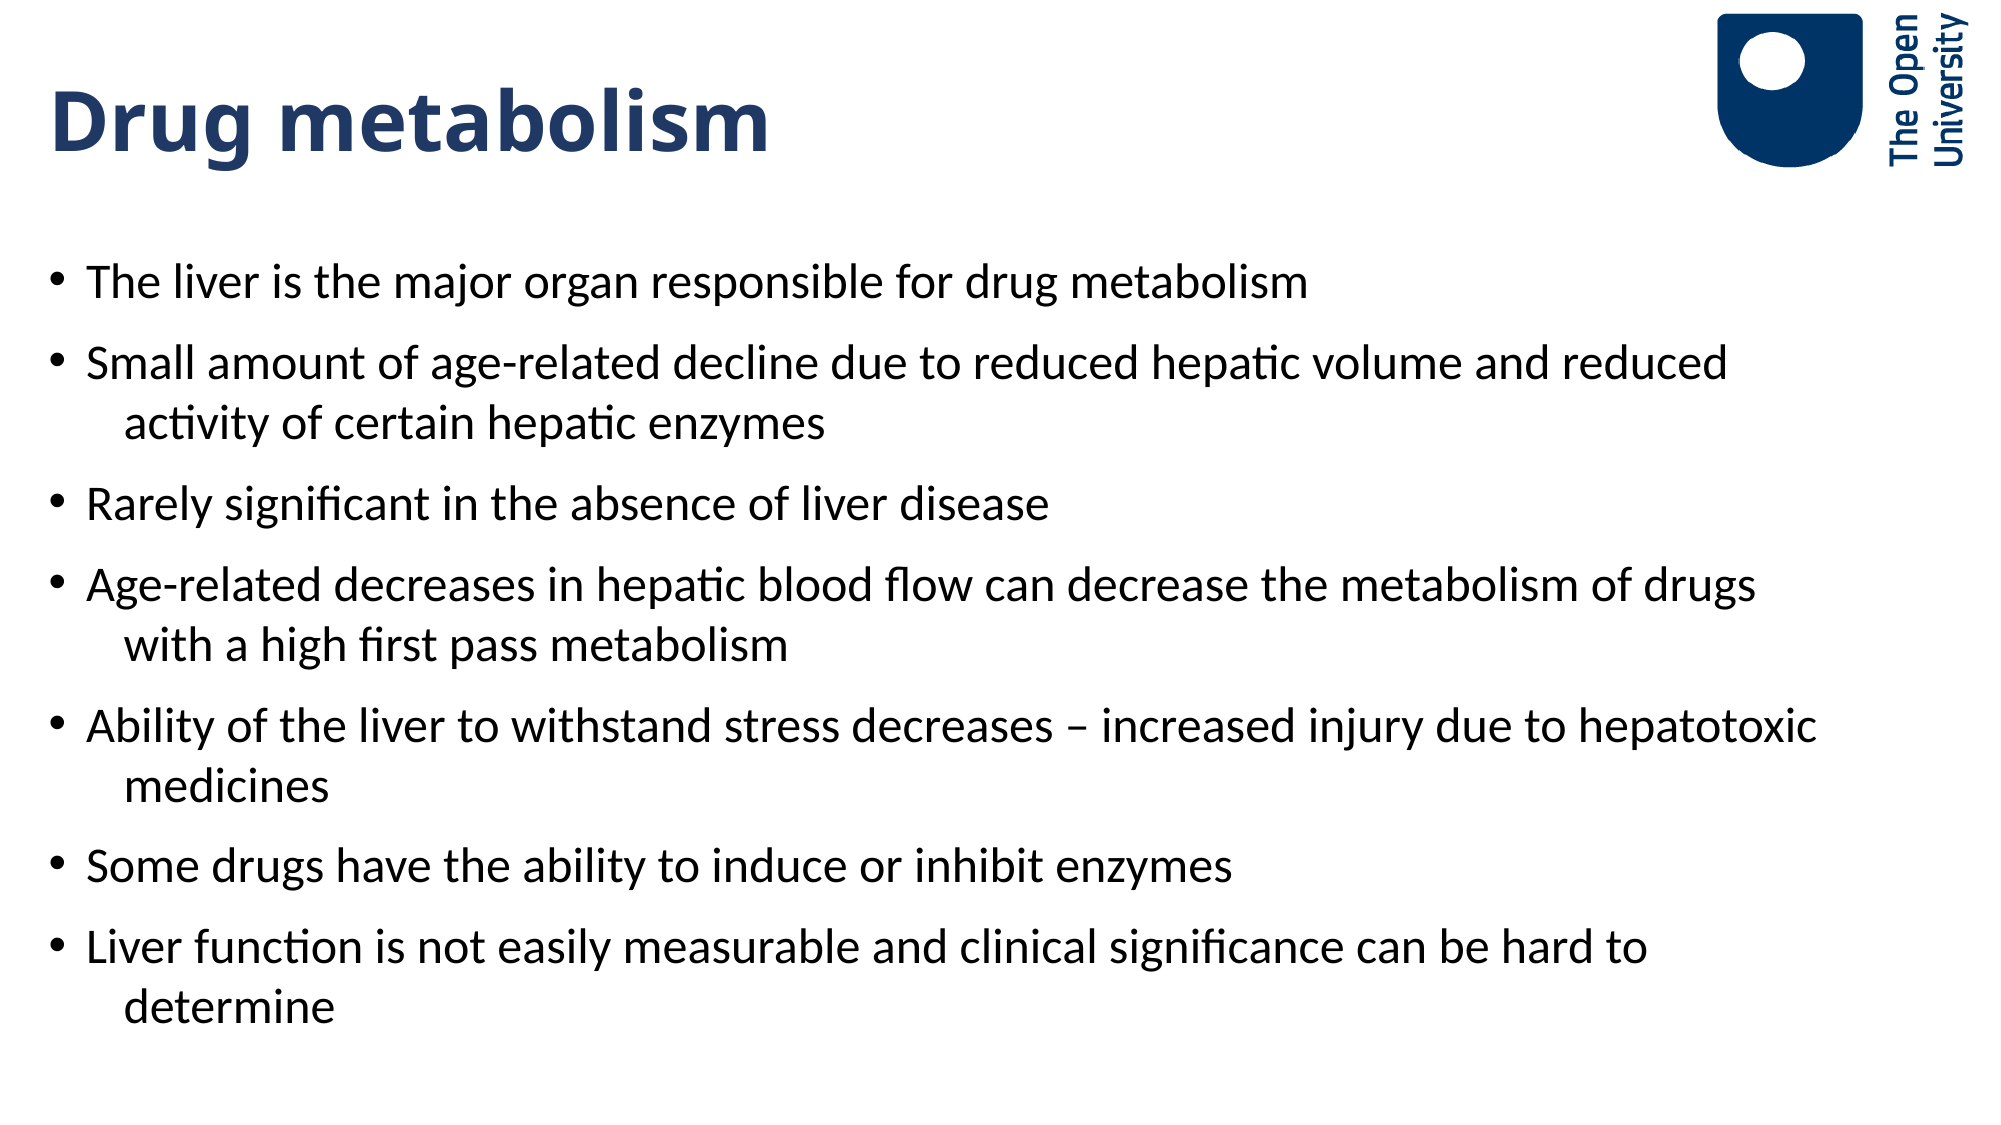

# Drug metabolism
The liver is the major organ responsible for drug metabolism
Small amount of age-related decline due to reduced hepatic volume and reduced activity of certain hepatic enzymes
Rarely significant in the absence of liver disease
Age-related decreases in hepatic blood flow can decrease the metabolism of drugs with a high first pass metabolism
Ability of the liver to withstand stress decreases – increased injury due to hepatotoxic medicines
Some drugs have the ability to induce or inhibit enzymes
Liver function is not easily measurable and clinical significance can be hard to determine